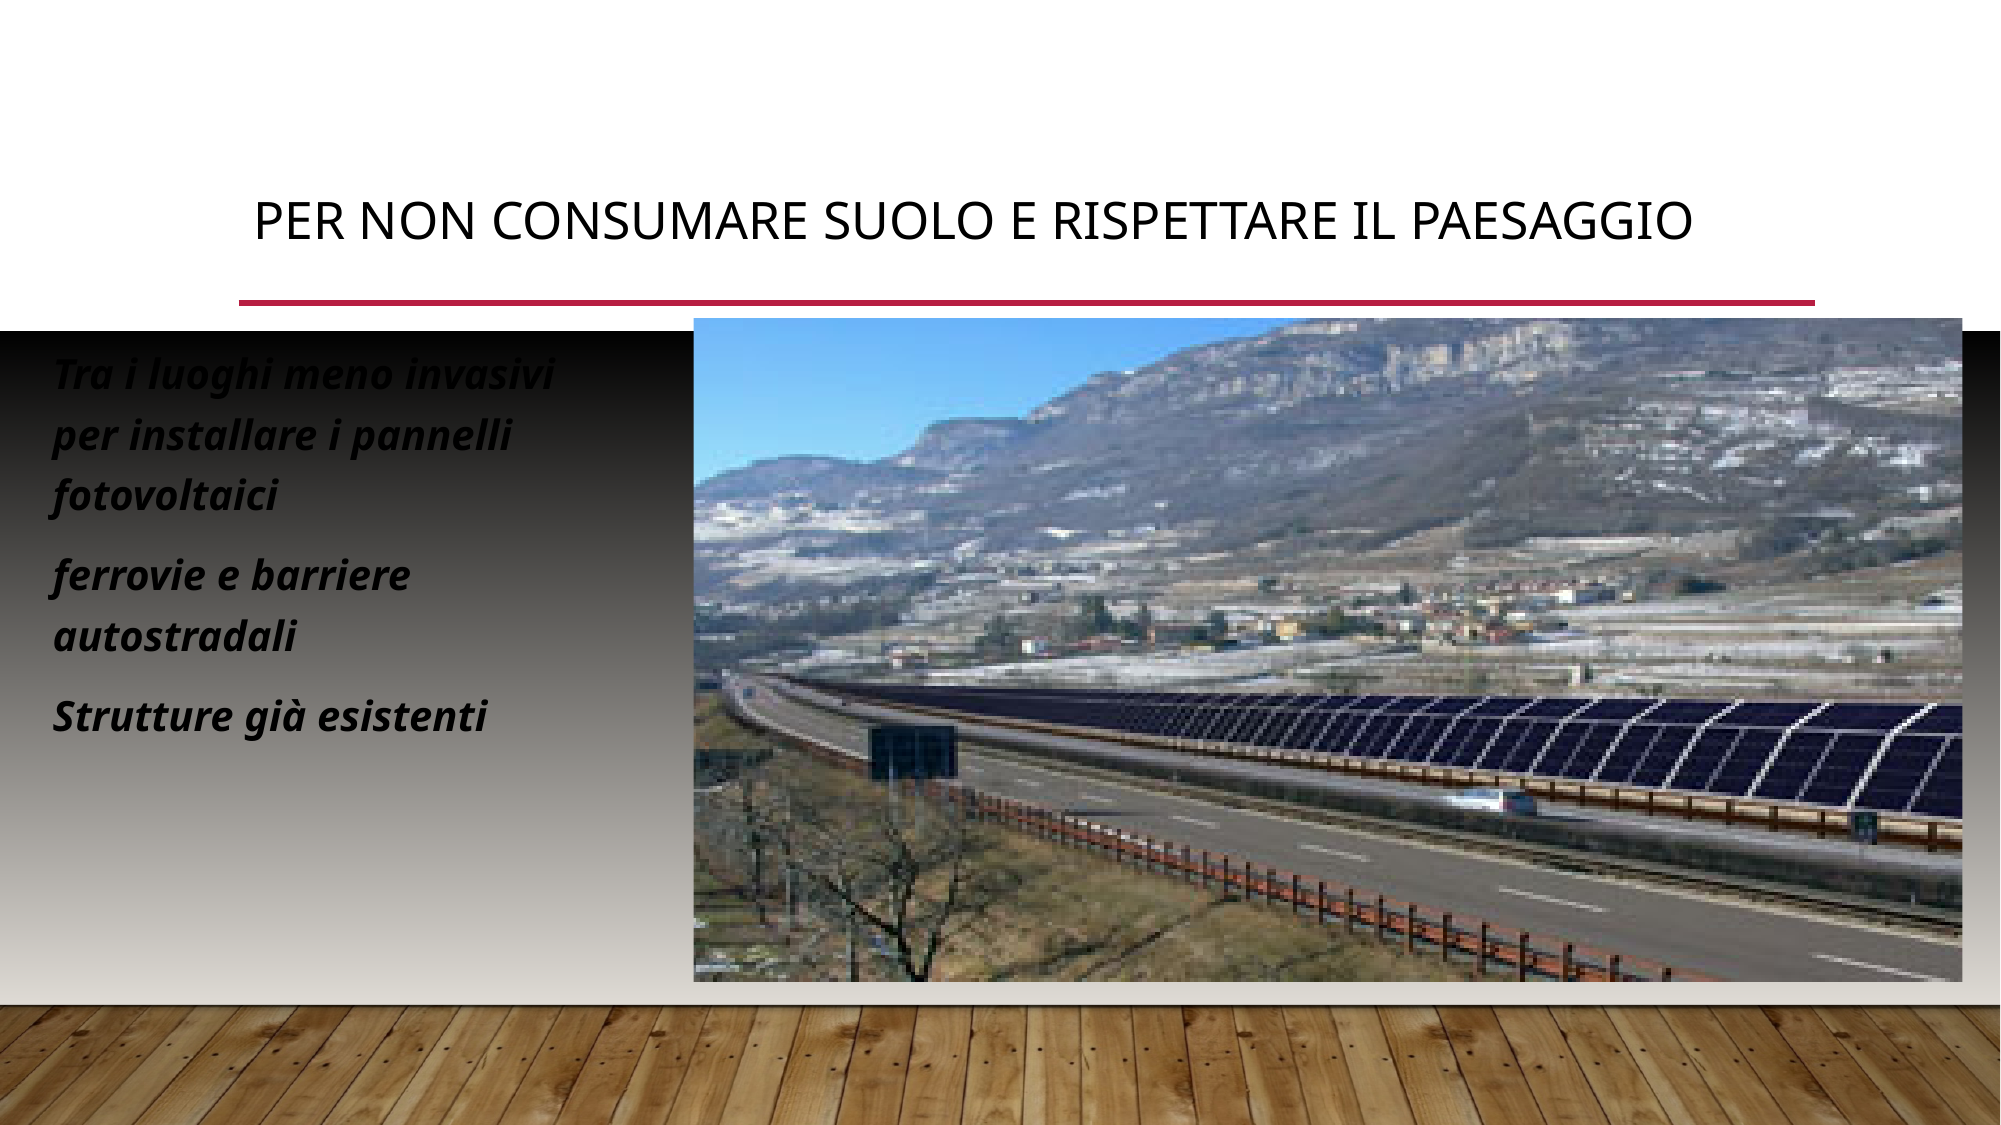

# Per non consumare suolo e rispettare il paesaggio
Tra i luoghi meno invasivi per installare i pannelli fotovoltaici
ferrovie e barriere autostradali
Strutture già esistenti